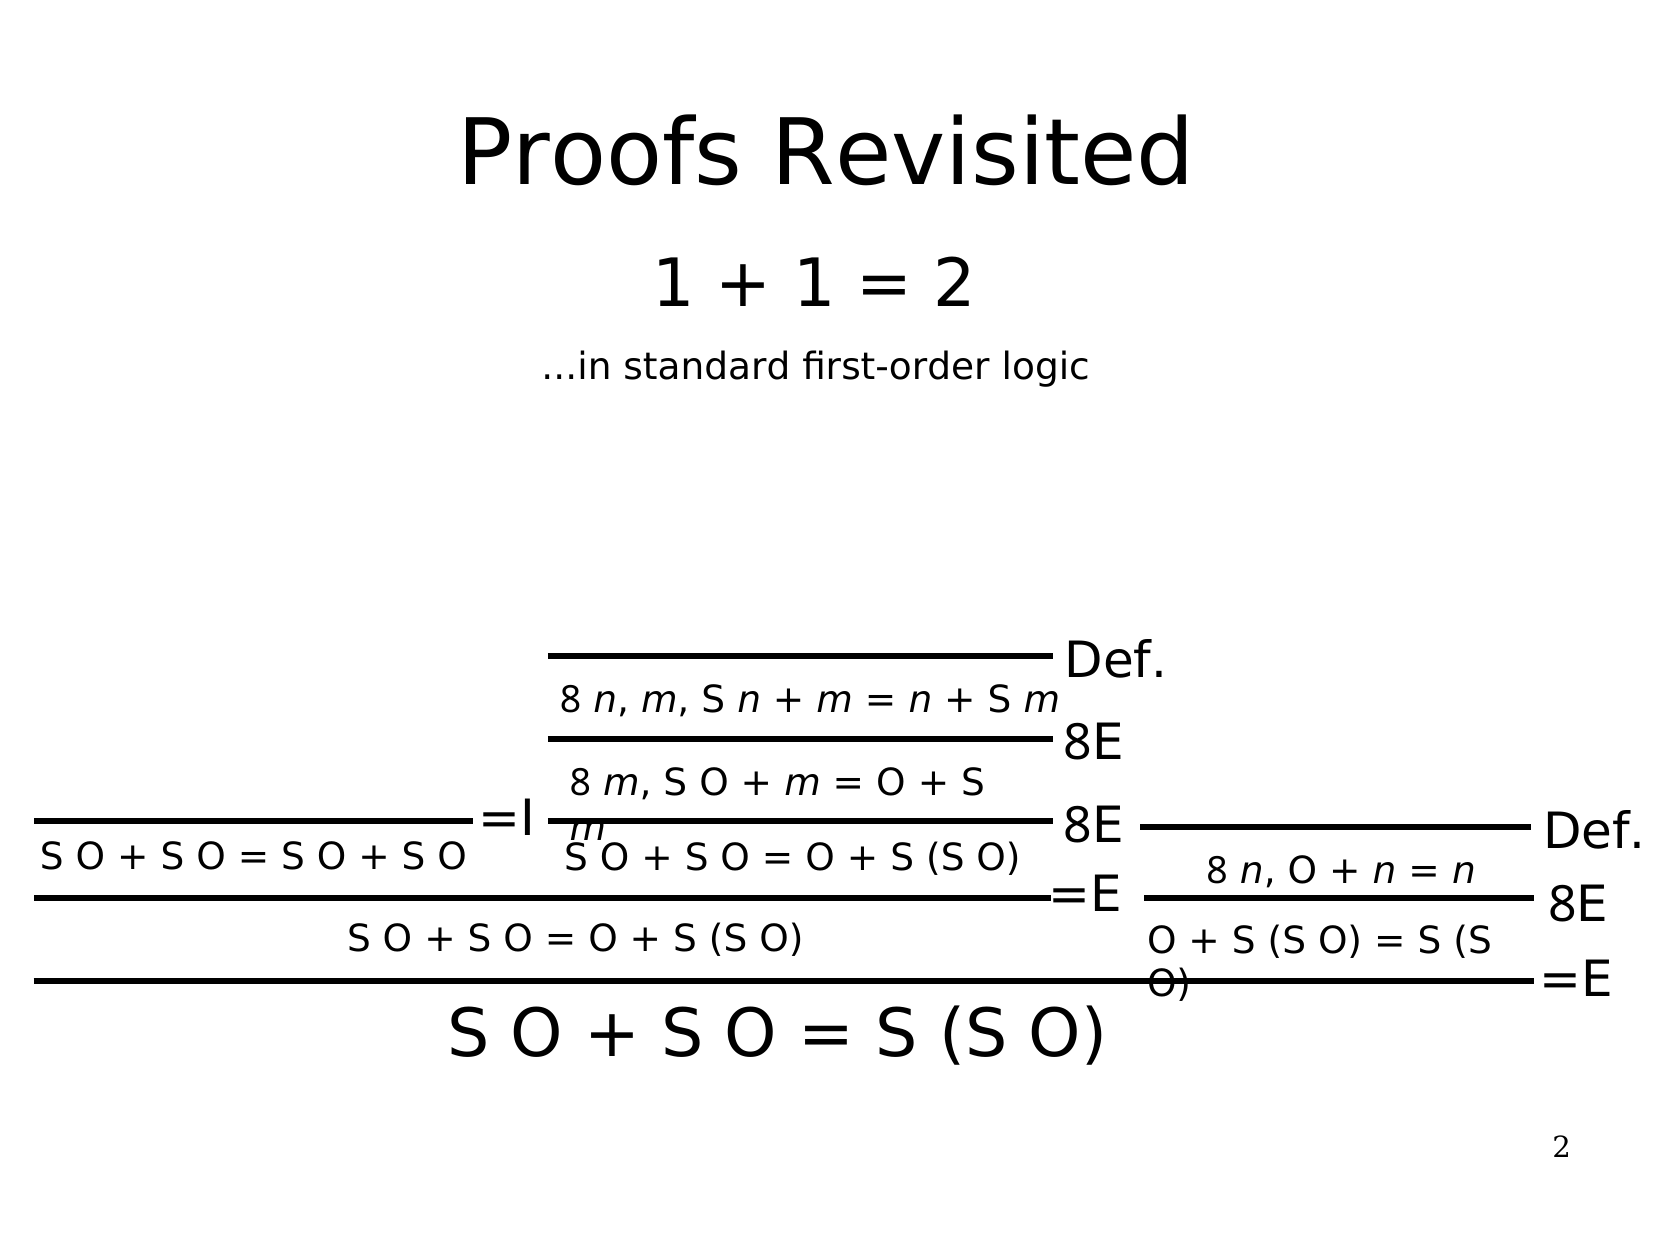

# Proofs Revisited
1 + 1 = 2
...in standard first-order logic
Def.
8 n, m, S n + m = n + S m
8E
8 m, S O + m = O + S m
8E
=I
Def.
8 n, O + n = n
8E
S O + S O = S O + S O
S O + S O = O + S (S O)
=E
S O + S O = O + S (S O)
O + S (S O) = S (S O)
=E
S O + S O = S (S O)
2